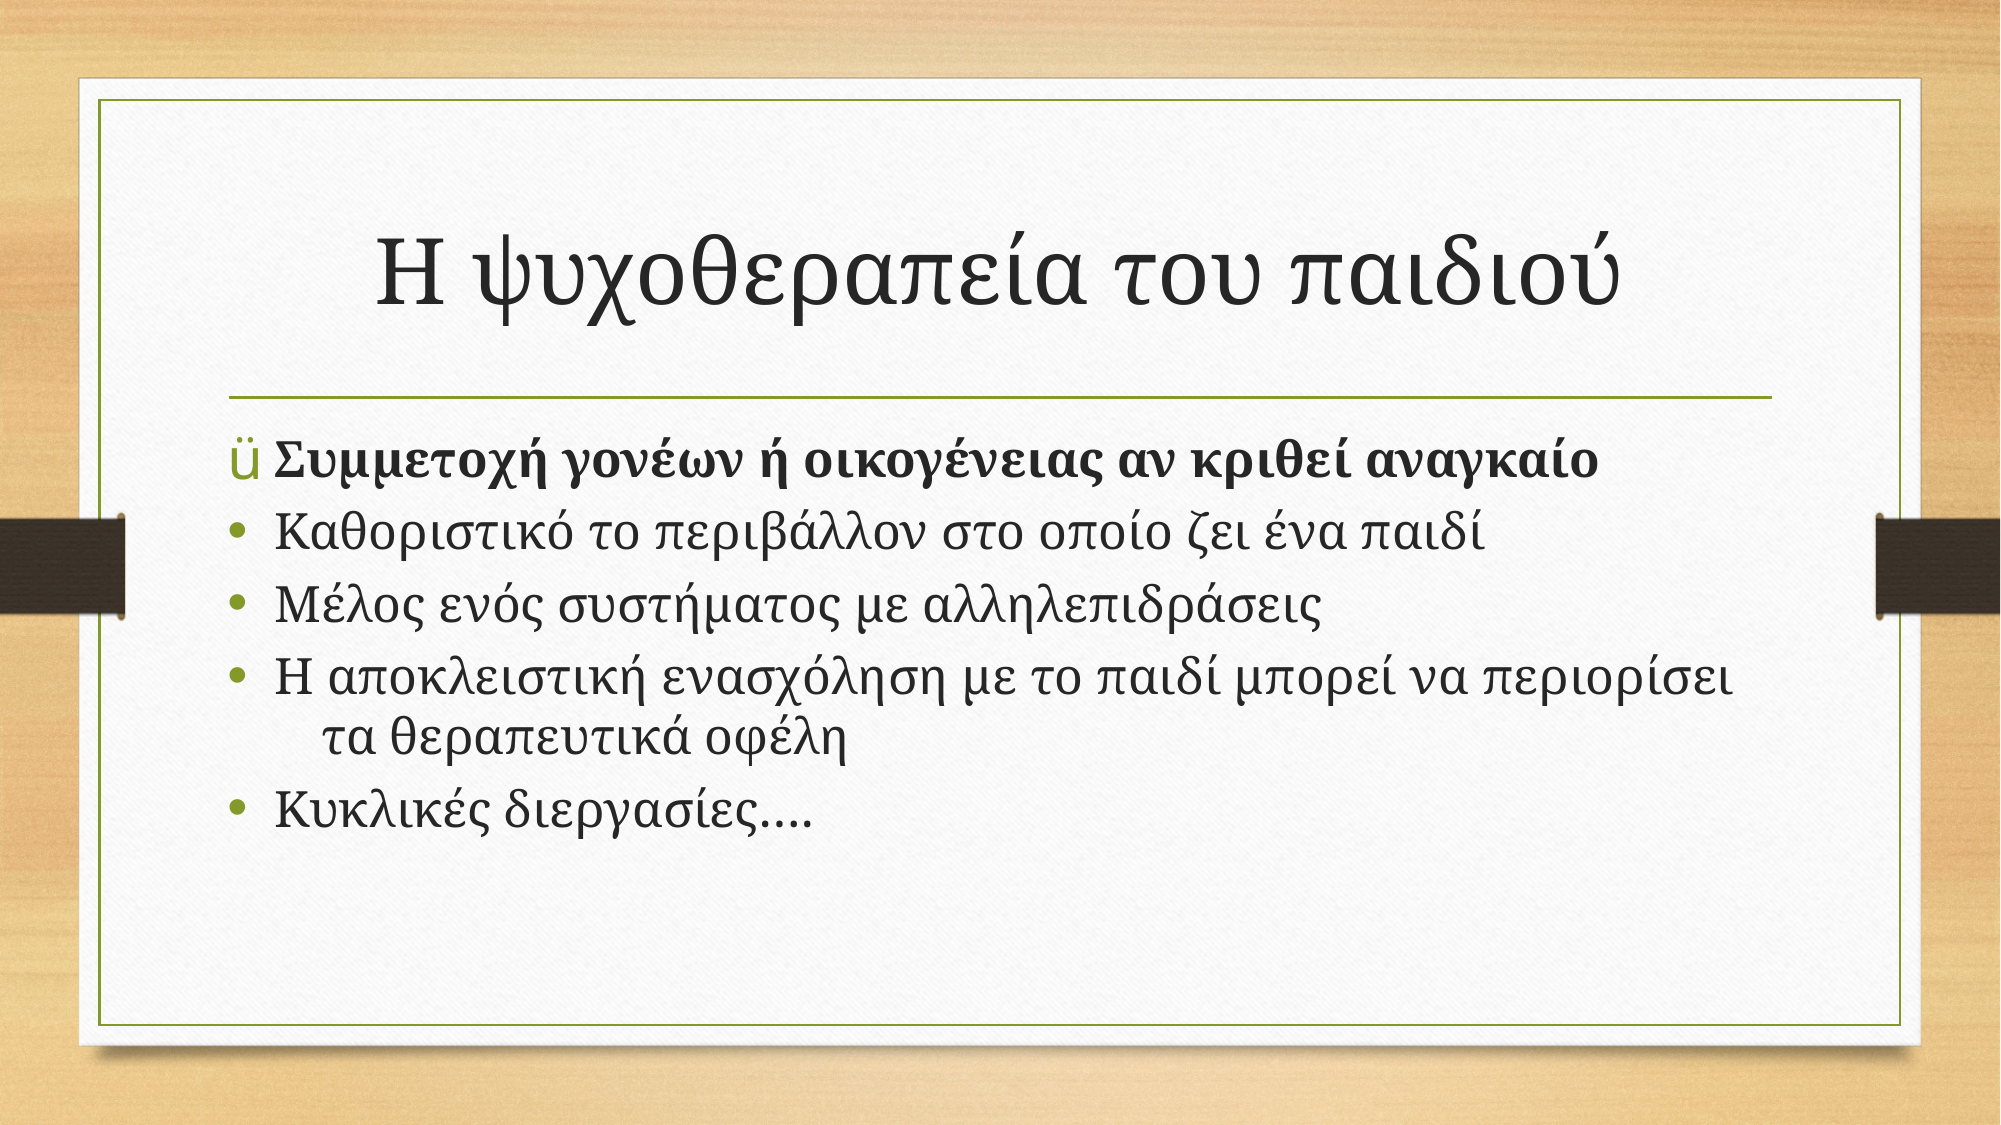

# Η ψυχοθεραπεία του παιδιού
Συμμετοχή γονέων ή οικογένειας αν κριθεί αναγκαίο
Καθοριστικό το περιβάλλον στο οποίο ζει ένα παιδί
Μέλος ενός συστήματος με αλληλεπιδράσεις
Η αποκλειστική ενασχόληση με το παιδί μπορεί να περιορίσει τα θεραπευτικά οφέλη
Κυκλικές διεργασίες….